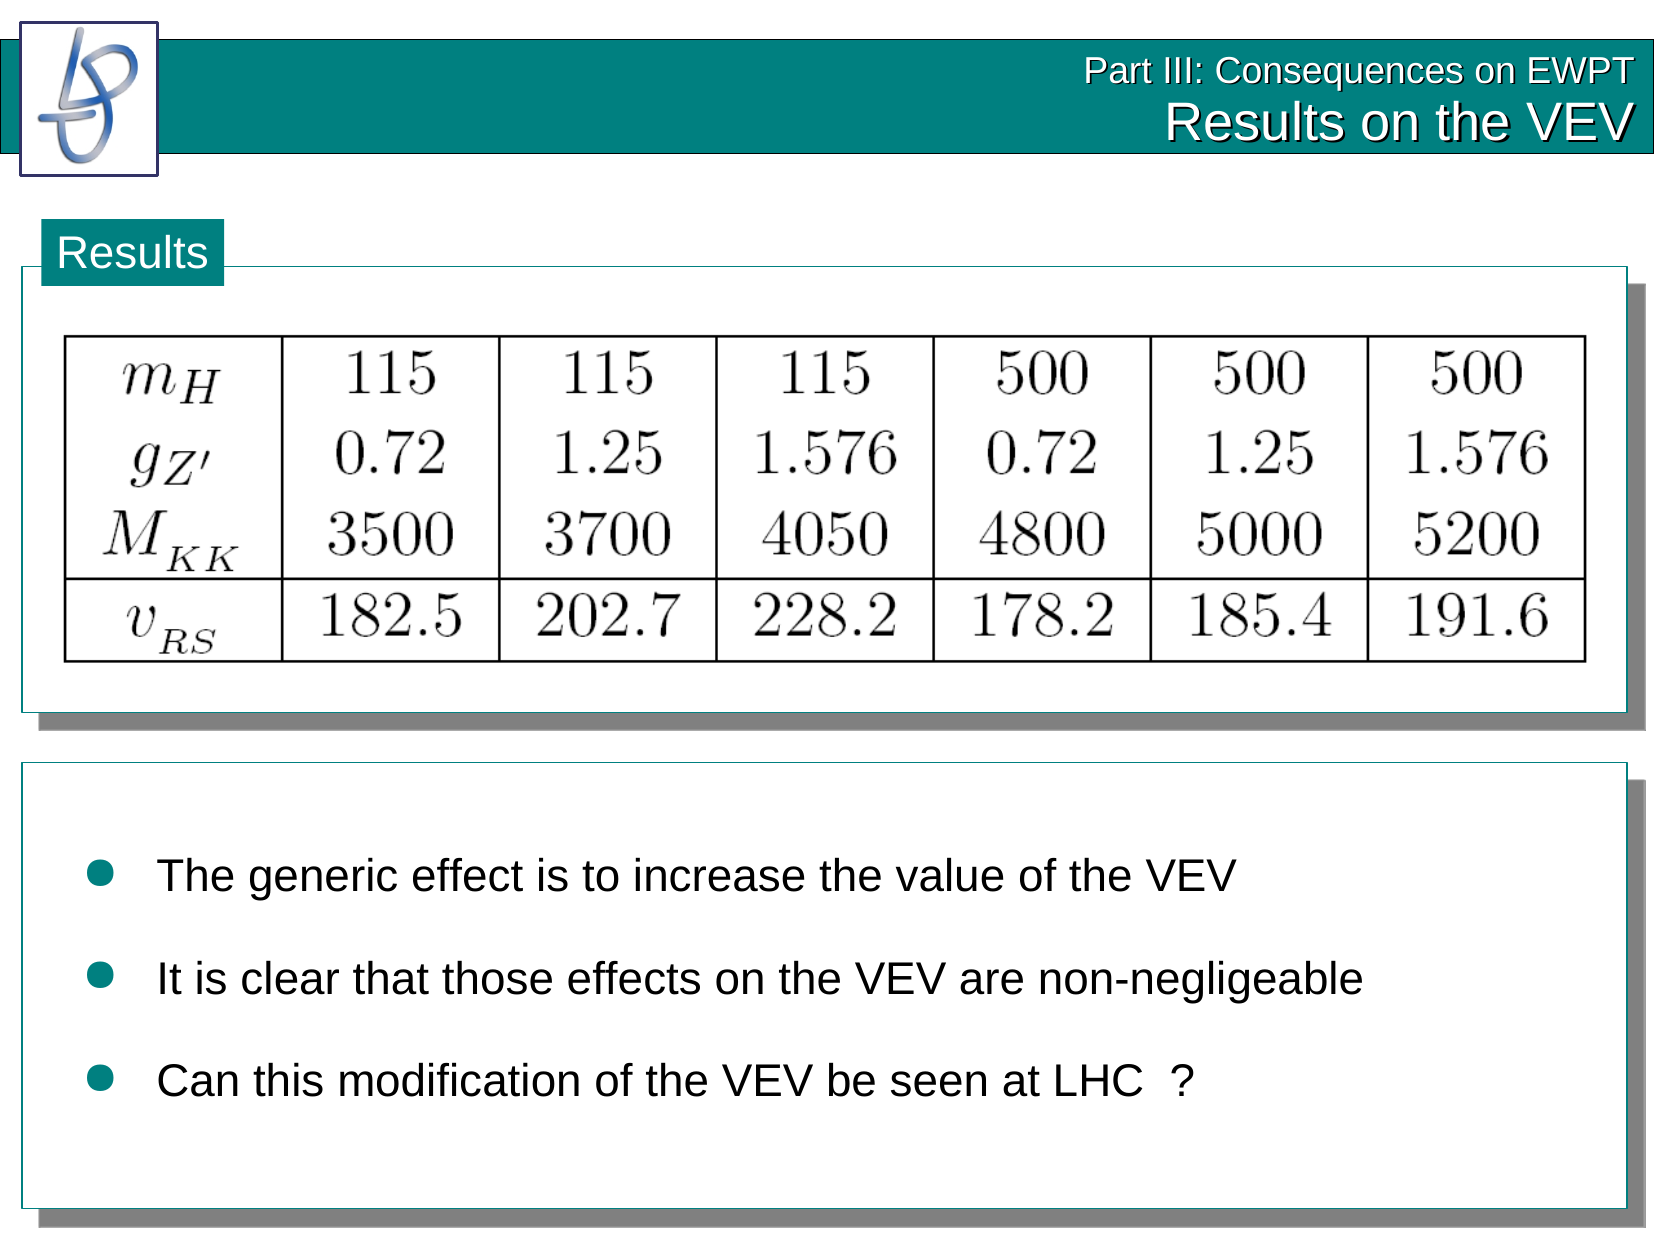

Part III: Consequences on EWPT
Results on the VEV
Results
 The generic effect is to increase the value of the VEV
 It is clear that those effects on the VEV are non-negligeable
 Can this modification of the VEV be seen at LHC ?